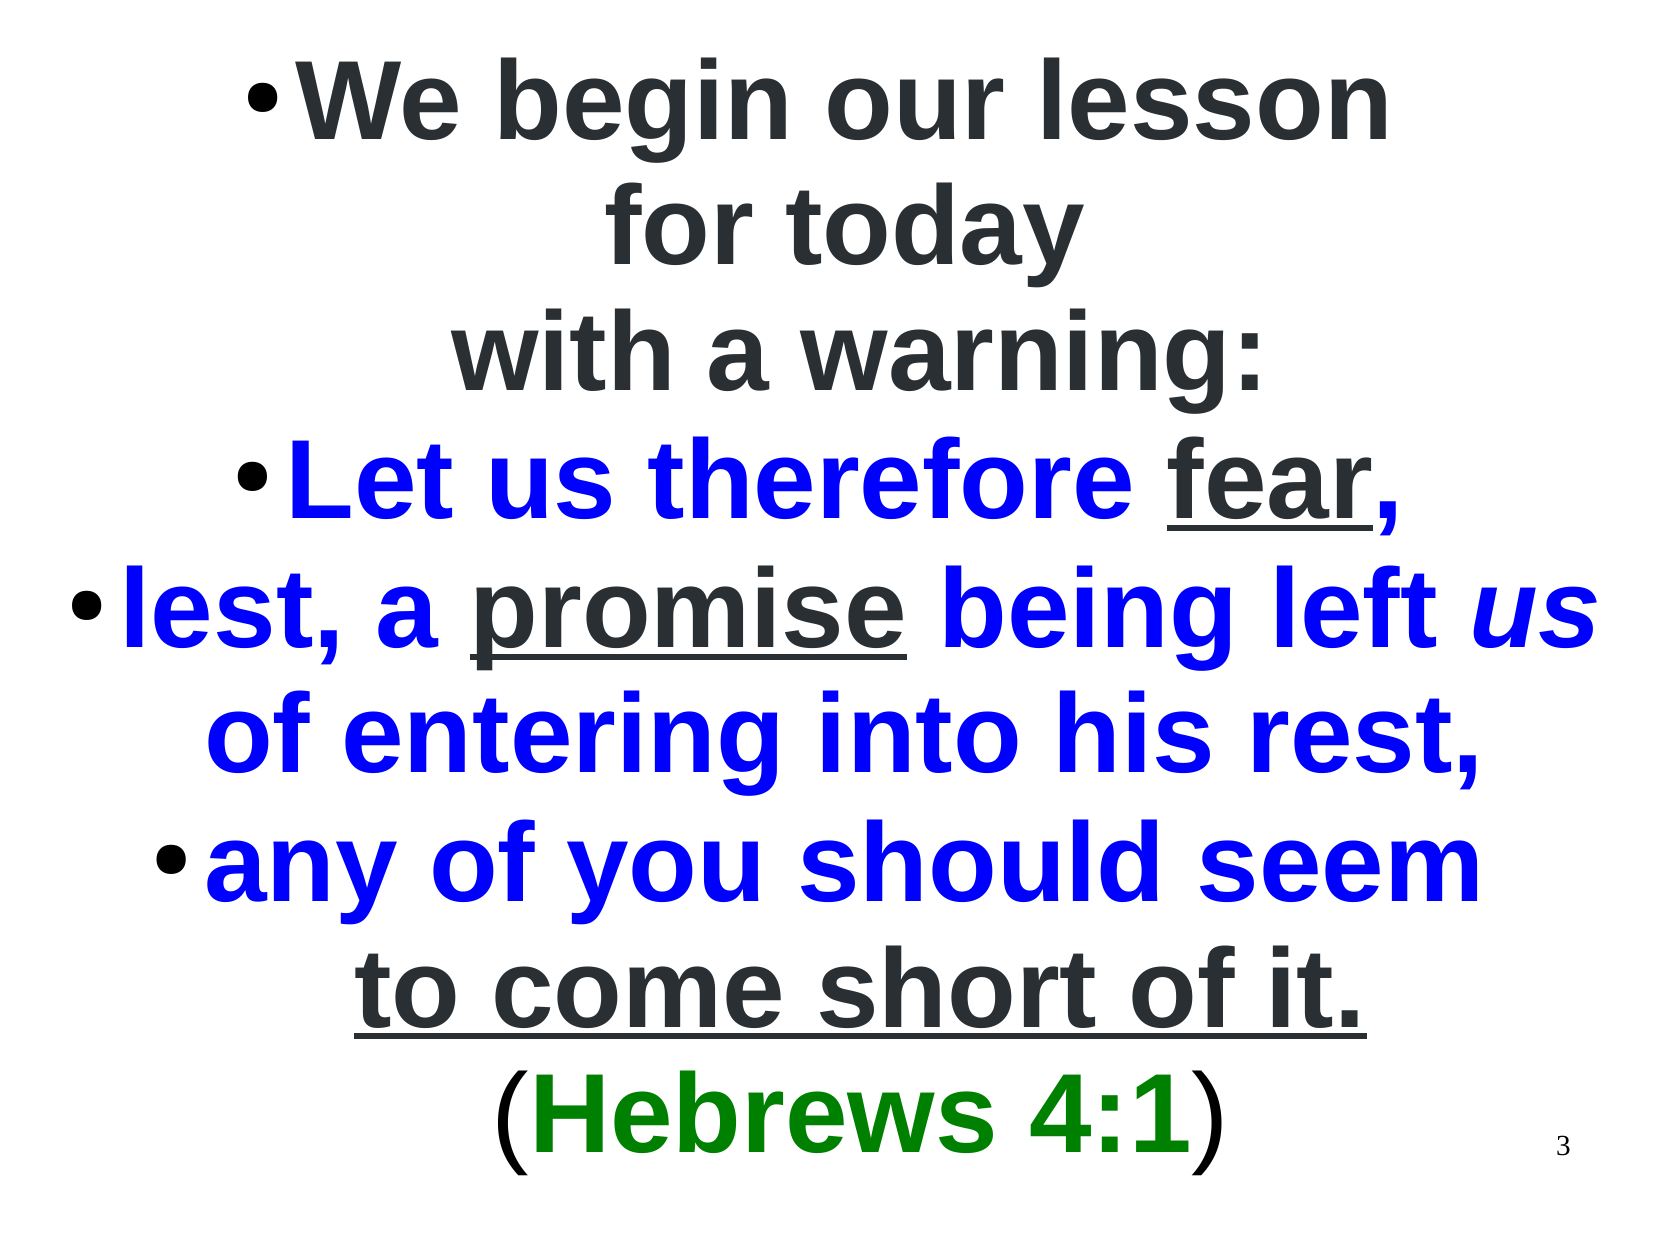

# We begin our lesson for today with a warning:
Let us therefore fear,
lest, a promise being left us of entering into his rest,
any of you should seem
to come short of it.
(Hebrews 4:1)
3